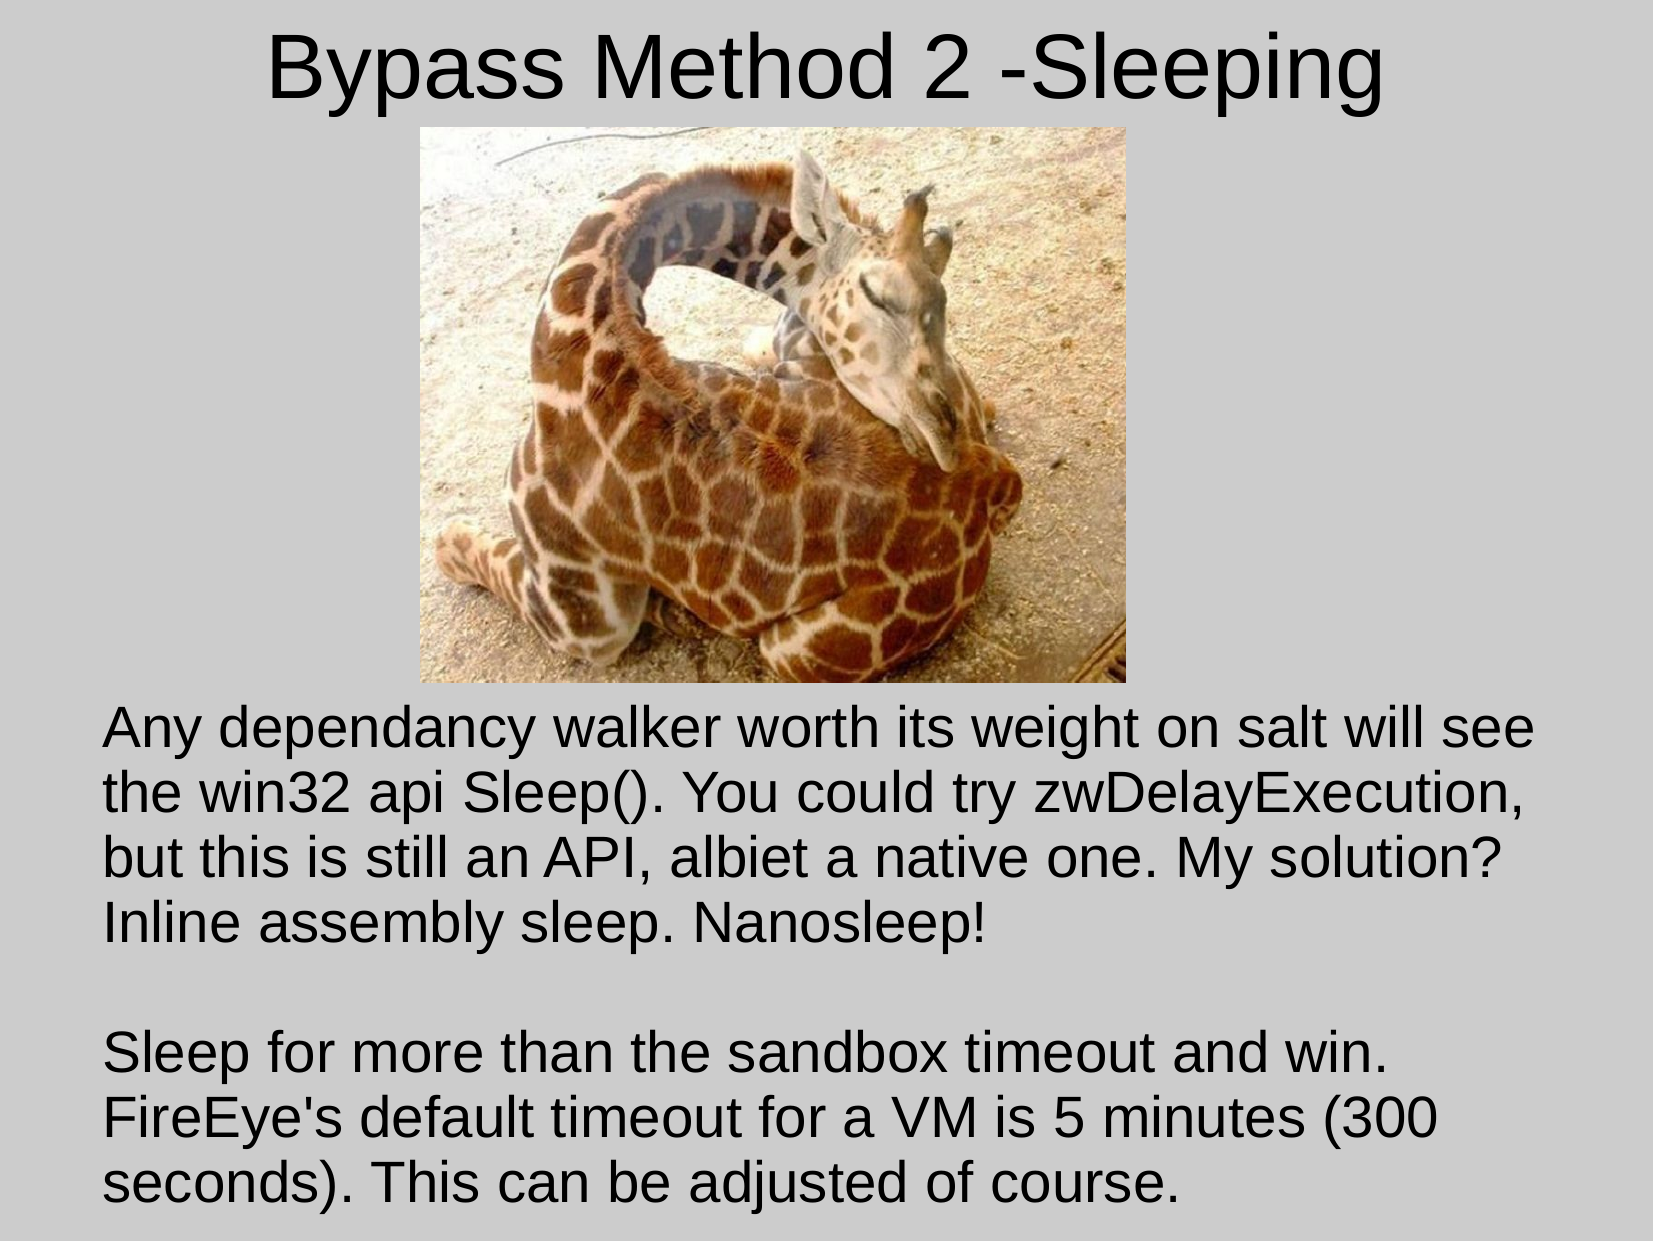

# Bypass Method 2 -Sleeping
Any dependancy walker worth its weight on salt will see the win32 api Sleep(). You could try zwDelayExecution, but this is still an API, albiet a native one. My solution? Inline assembly sleep. Nanosleep!
Sleep for more than the sandbox timeout and win.
FireEye's default timeout for a VM is 5 minutes (300 seconds). This can be adjusted of course.